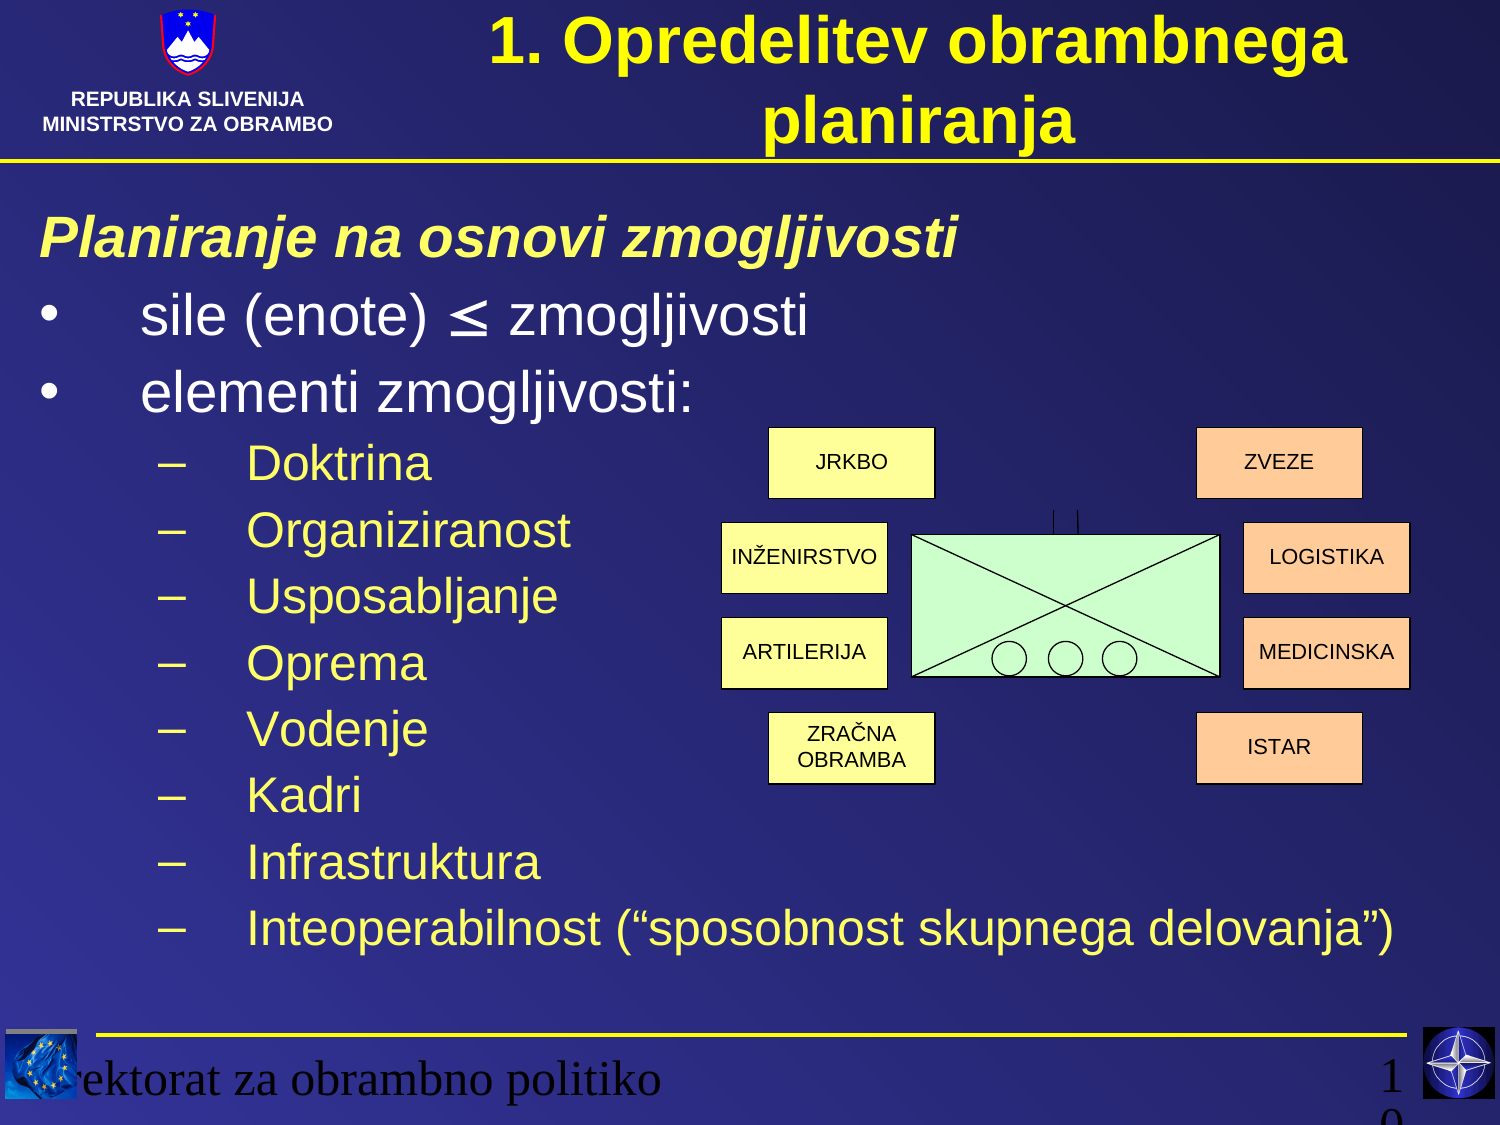

# 1. Opredelitev obrambnega planiranja
Planiranje na osnovi zmogljivosti
sile (enote)  zmogljivosti
elementi zmogljivosti:
Doktrina
Organiziranost
Usposabljanje
Oprema
Vodenje
Kadri
Infrastruktura
Inteoperabilnost (“sposobnost skupnega delovanja”)
10
Direktorat za obrambno politiko